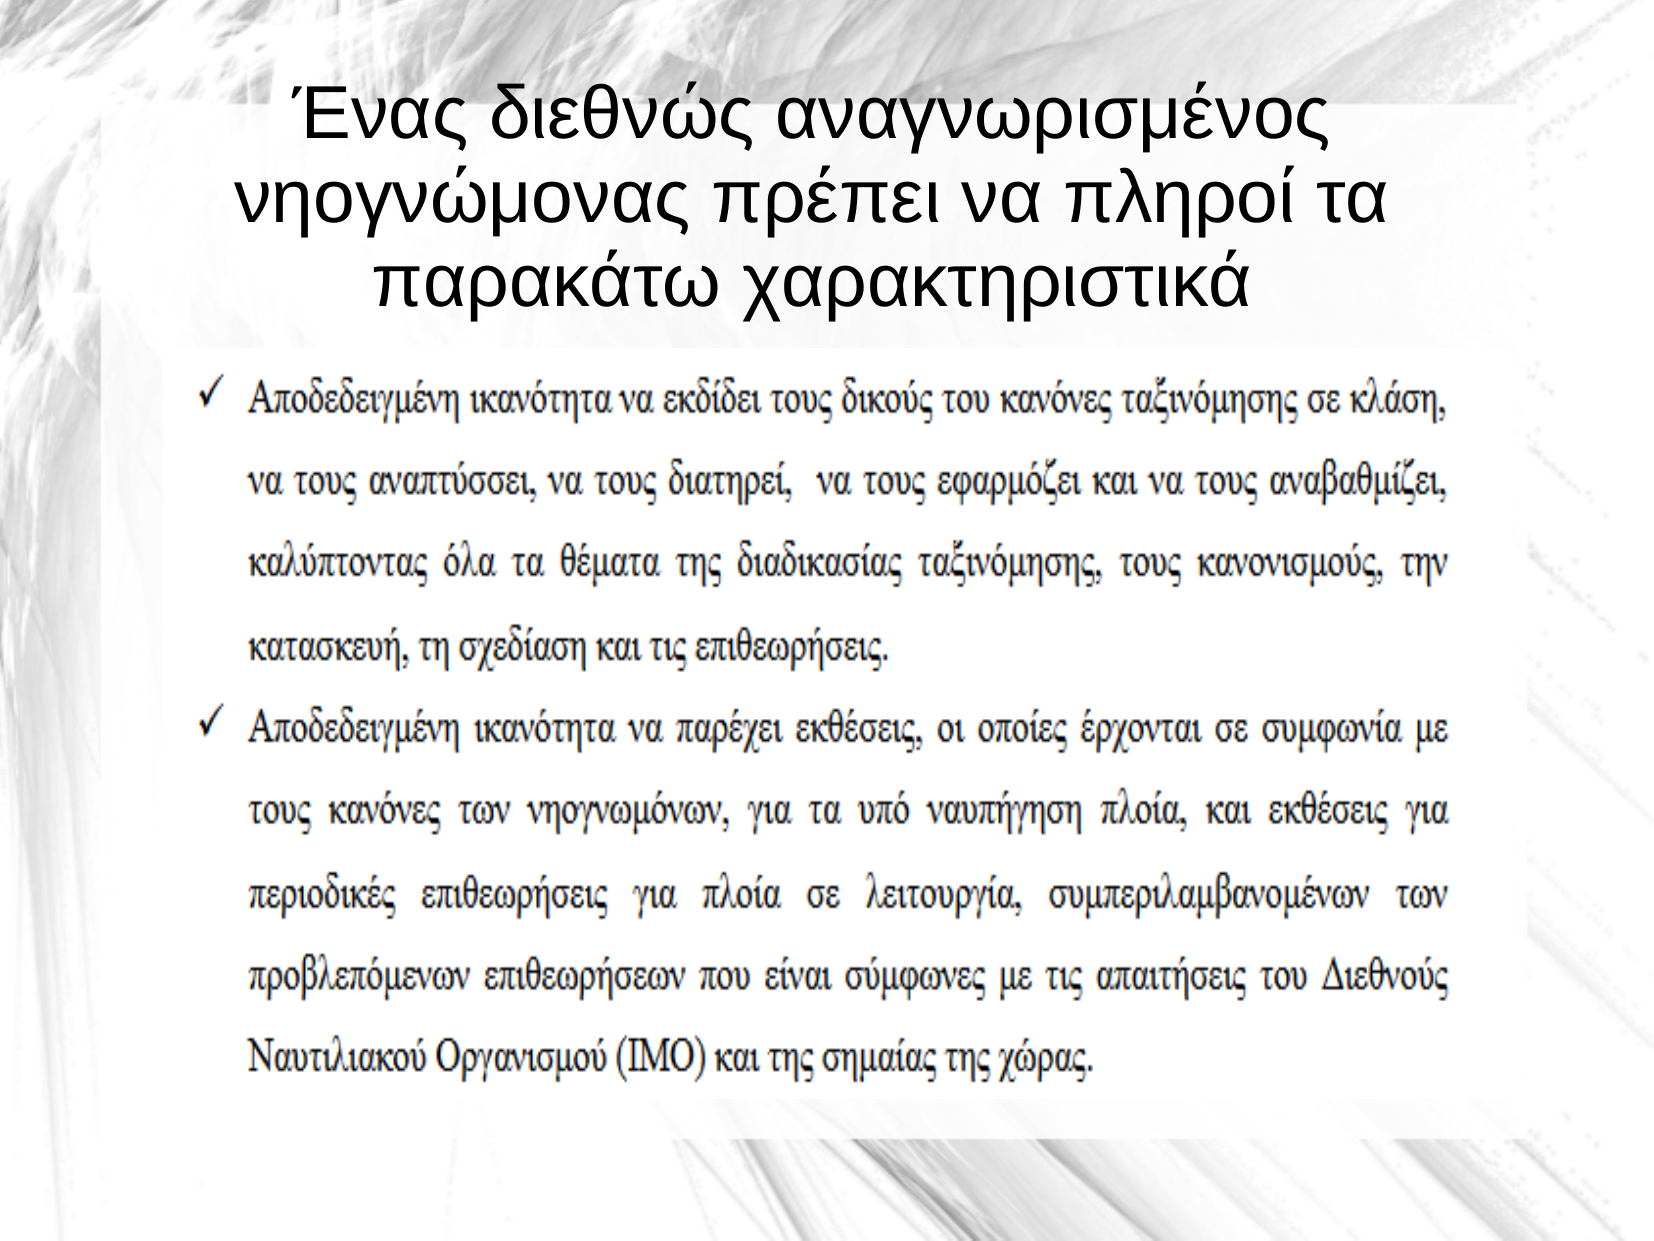

# Ένας διεθνώς αναγνωρισμένος νηογνώμονας πρέπει να πληροί τα παρακάτω χαρακτηριστικά
20